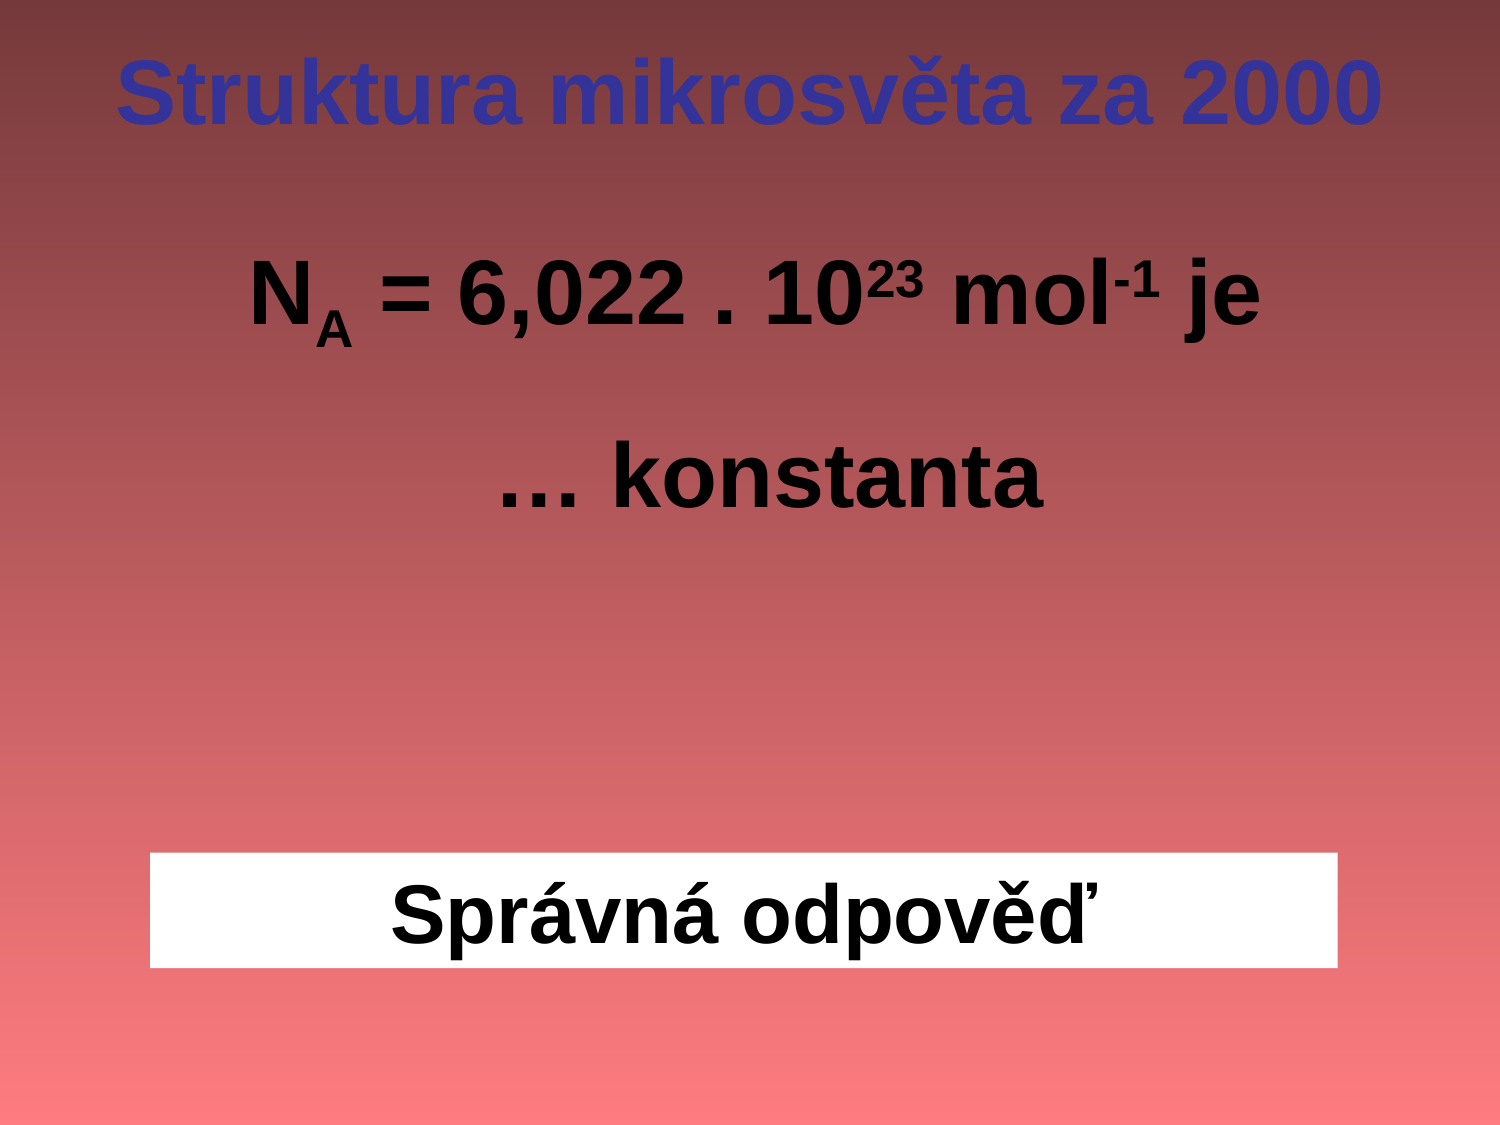

Struktura mikrosvěta za 2000
NA = 6,022 . 1023 mol-1 je
… konstanta
Správná odpověď